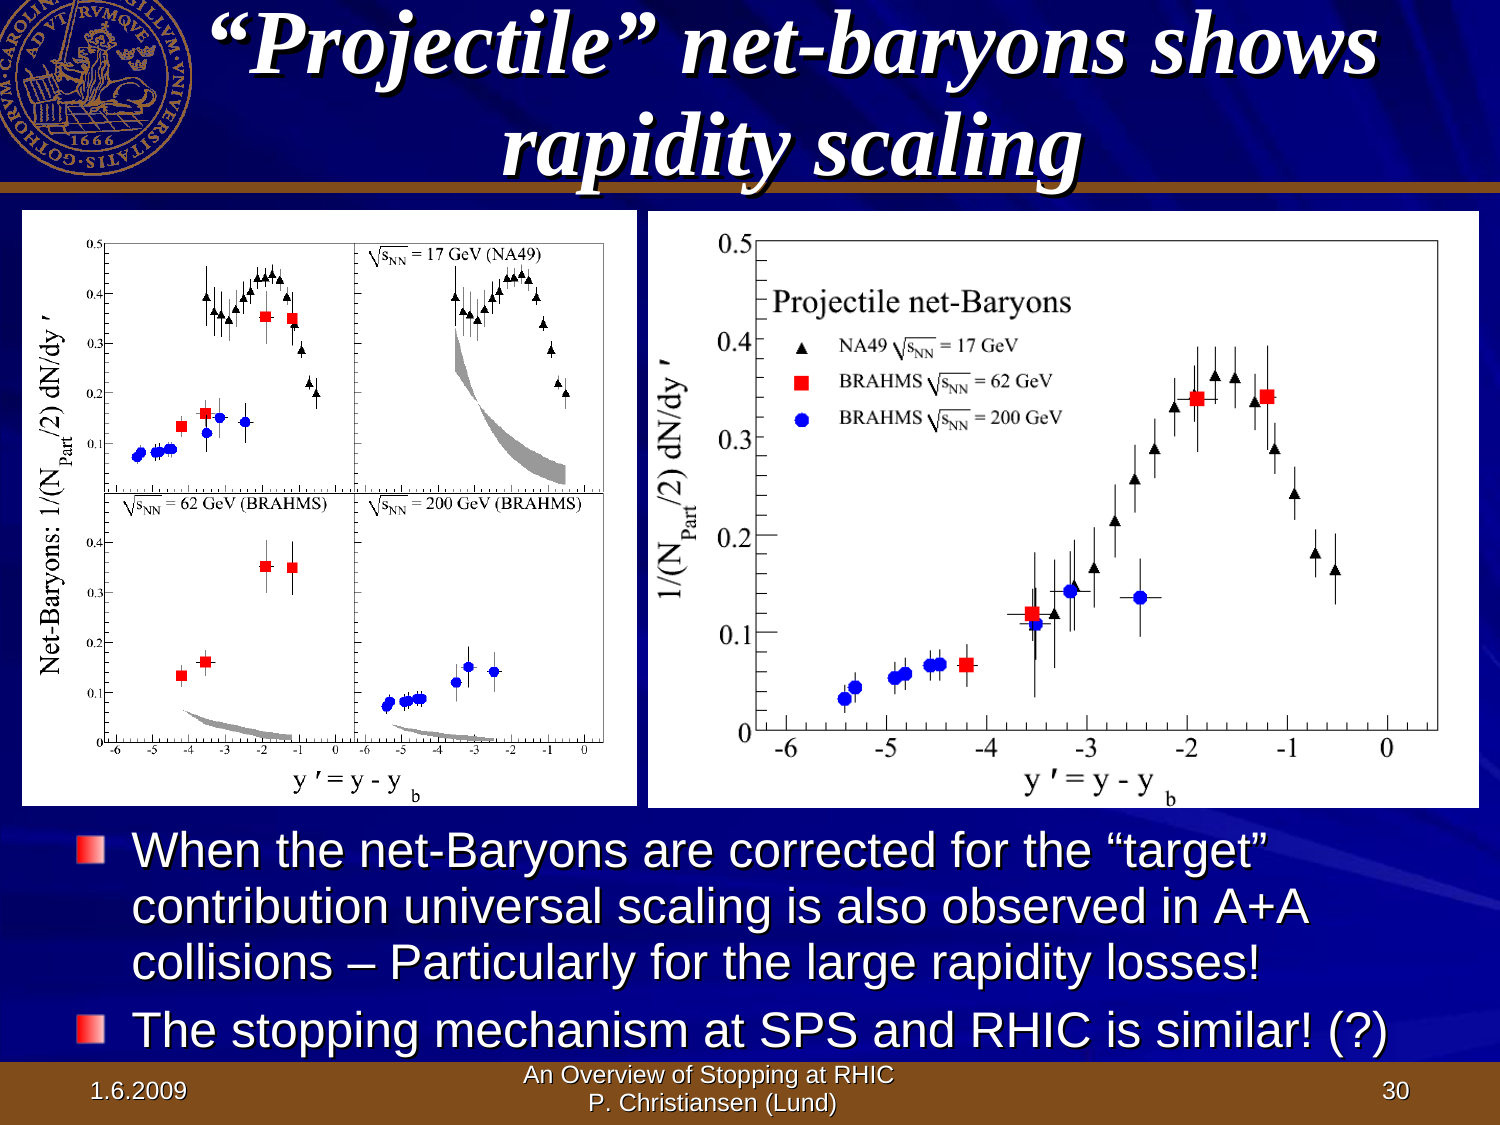

# “Projectile” net-baryons shows rapidity scaling
When the net-Baryons are corrected for the “target” contribution universal scaling is also observed in A+A collisions – Particularly for the large rapidity losses!
The stopping mechanism at SPS and RHIC is similar! (?)
30